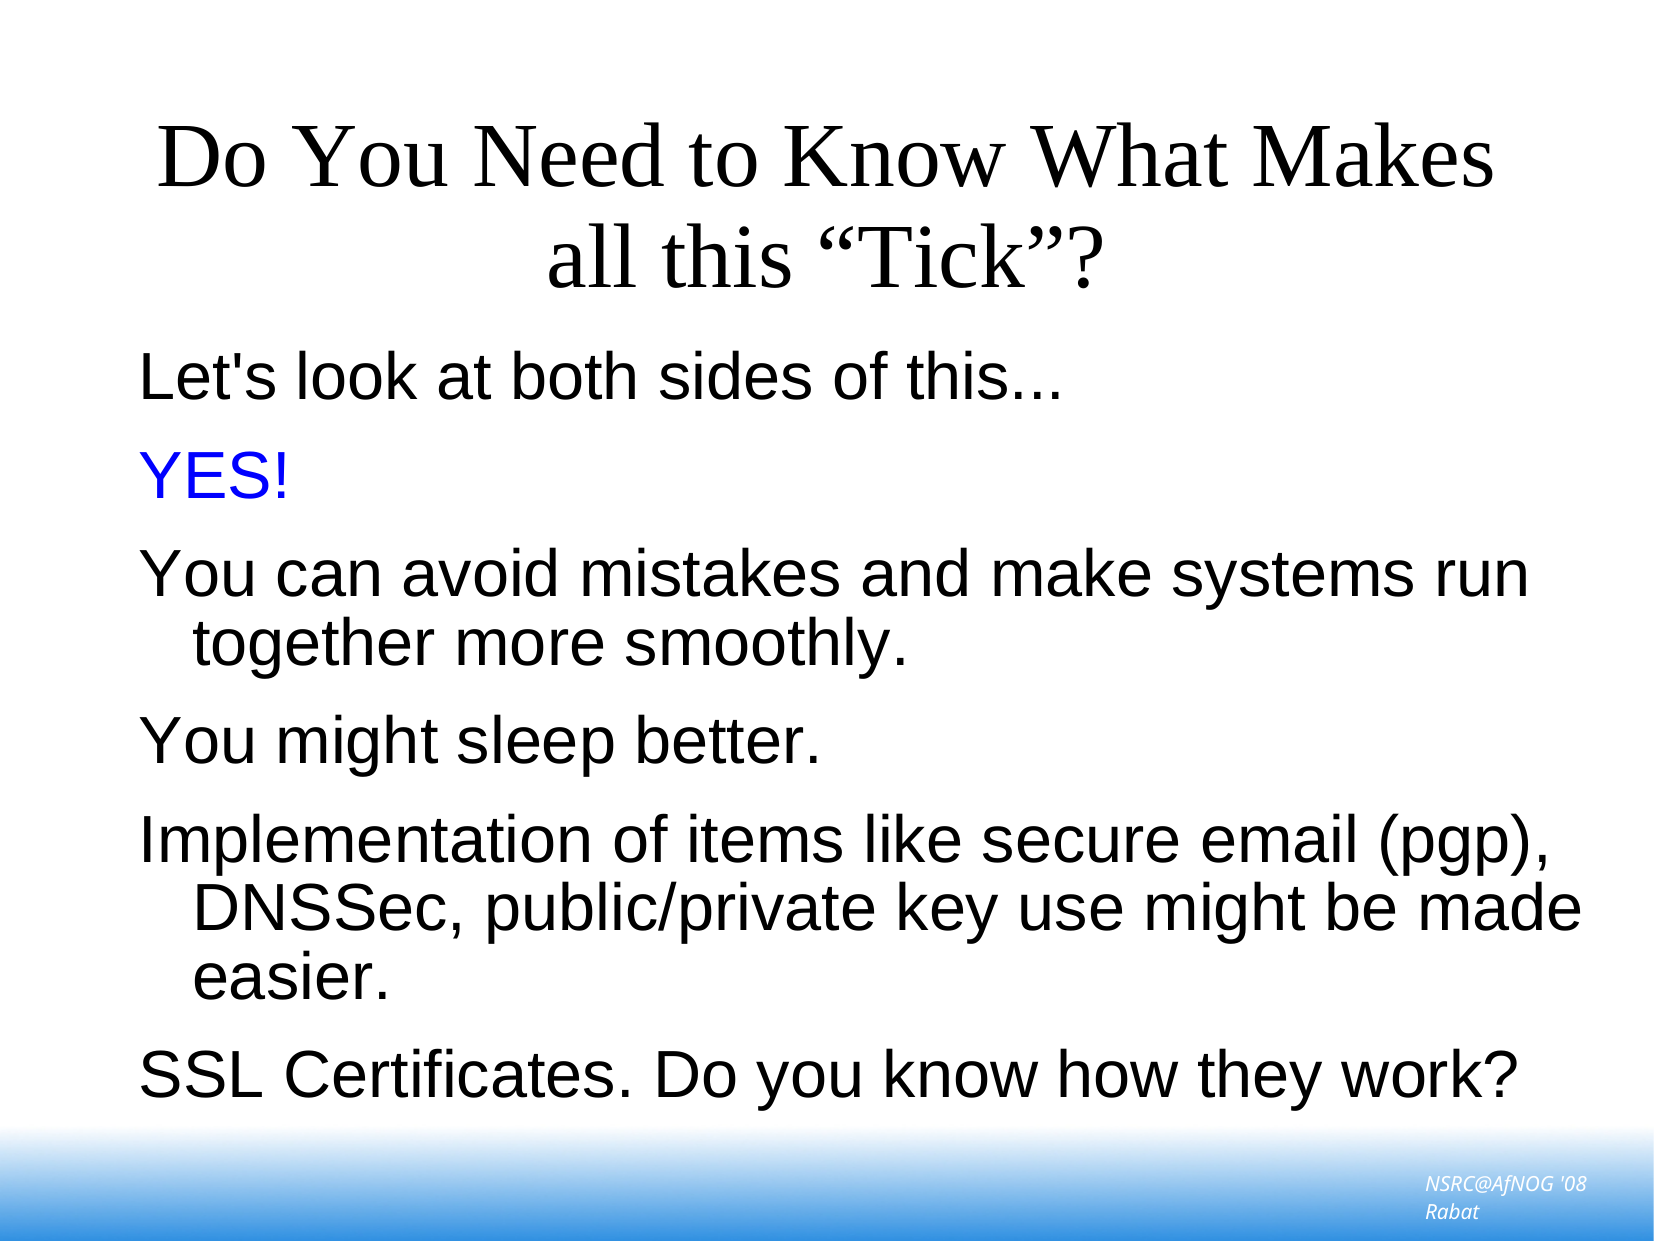

# Do You Need to Know What Makes all this “Tick”?
Let's look at both sides of this...
YES!
You can avoid mistakes and make systems run together more smoothly.
You might sleep better.
Implementation of items like secure email (pgp), DNSSec, public/private key use might be made easier.
SSL Certificates. Do you know how they work?